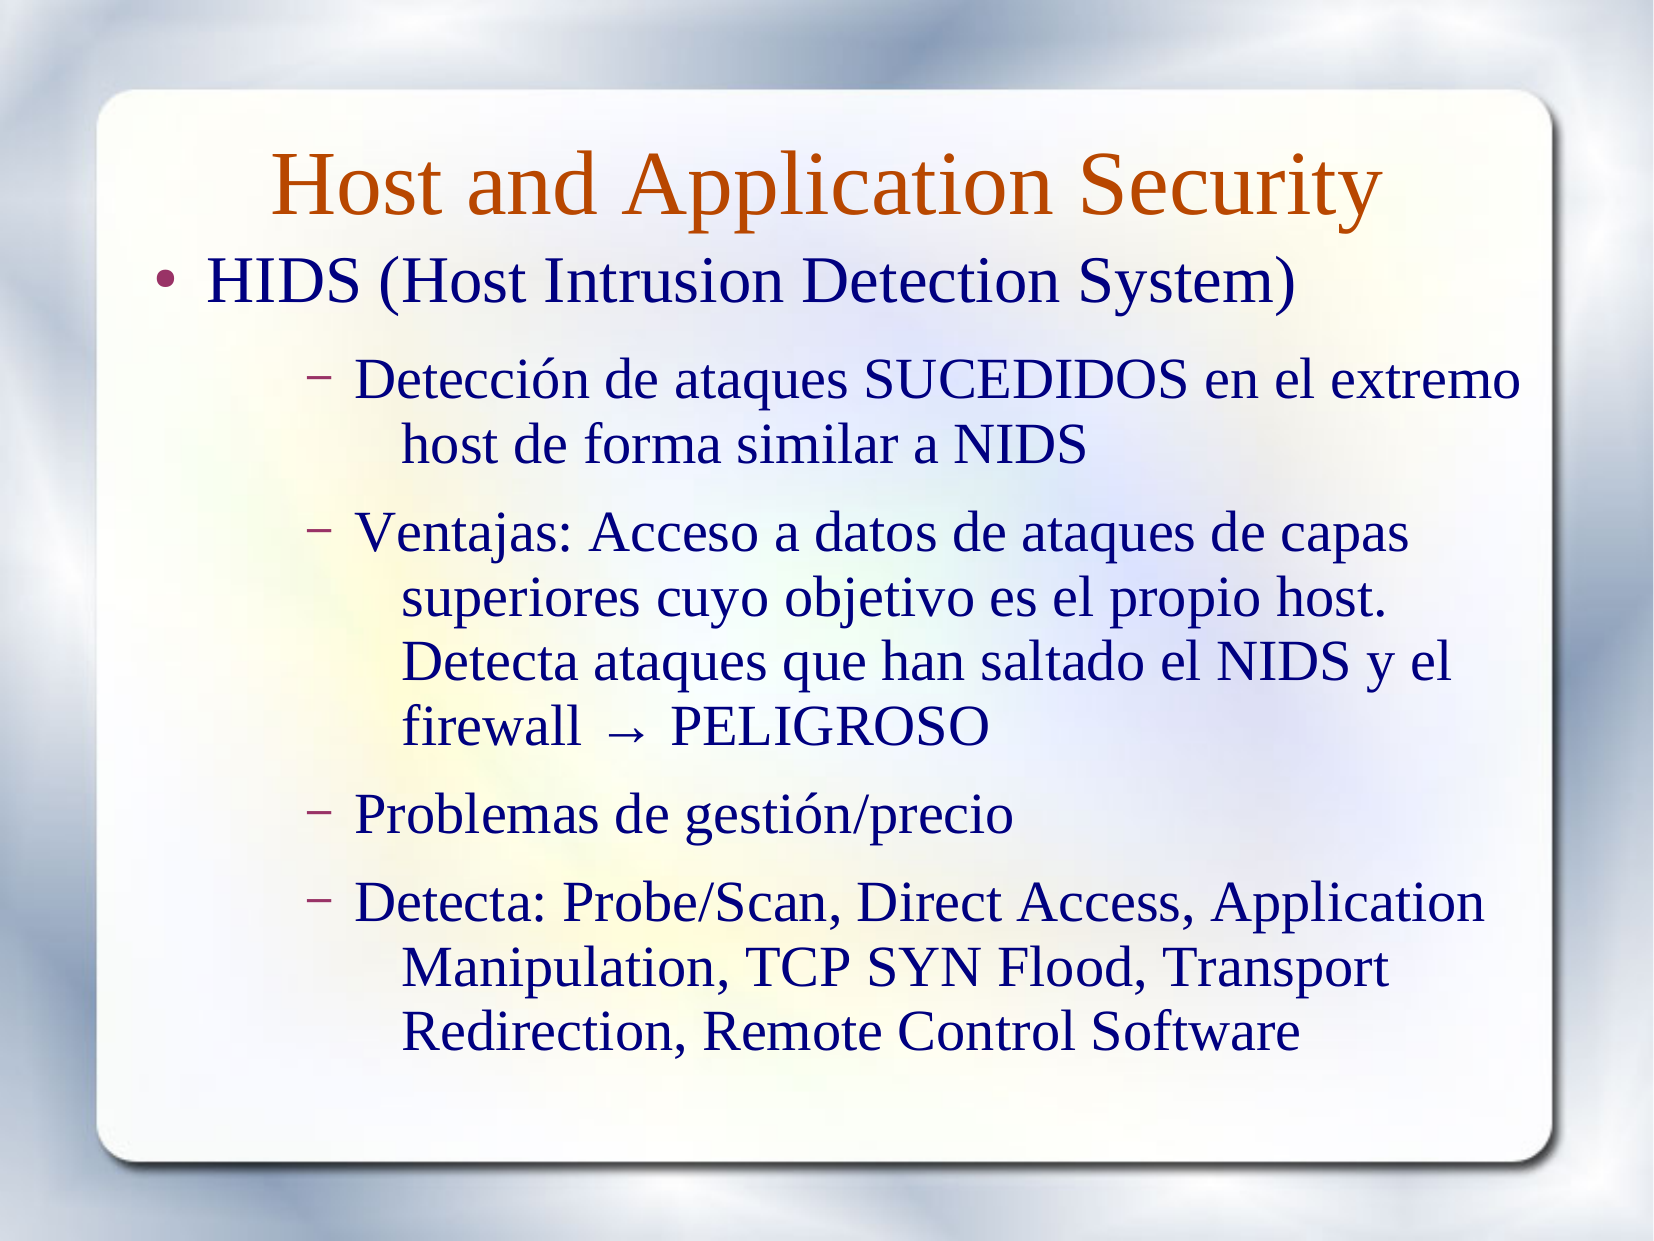

# Host and Application Security
HIDS (Host Intrusion Detection System)
Detección de ataques SUCEDIDOS en el extremo host de forma similar a NIDS
Ventajas: Acceso a datos de ataques de capas superiores cuyo objetivo es el propio host. Detecta ataques que han saltado el NIDS y el firewall → PELIGROSO
Problemas de gestión/precio
Detecta: Probe/Scan, Direct Access, Application Manipulation, TCP SYN Flood, Transport Redirection, Remote Control Software